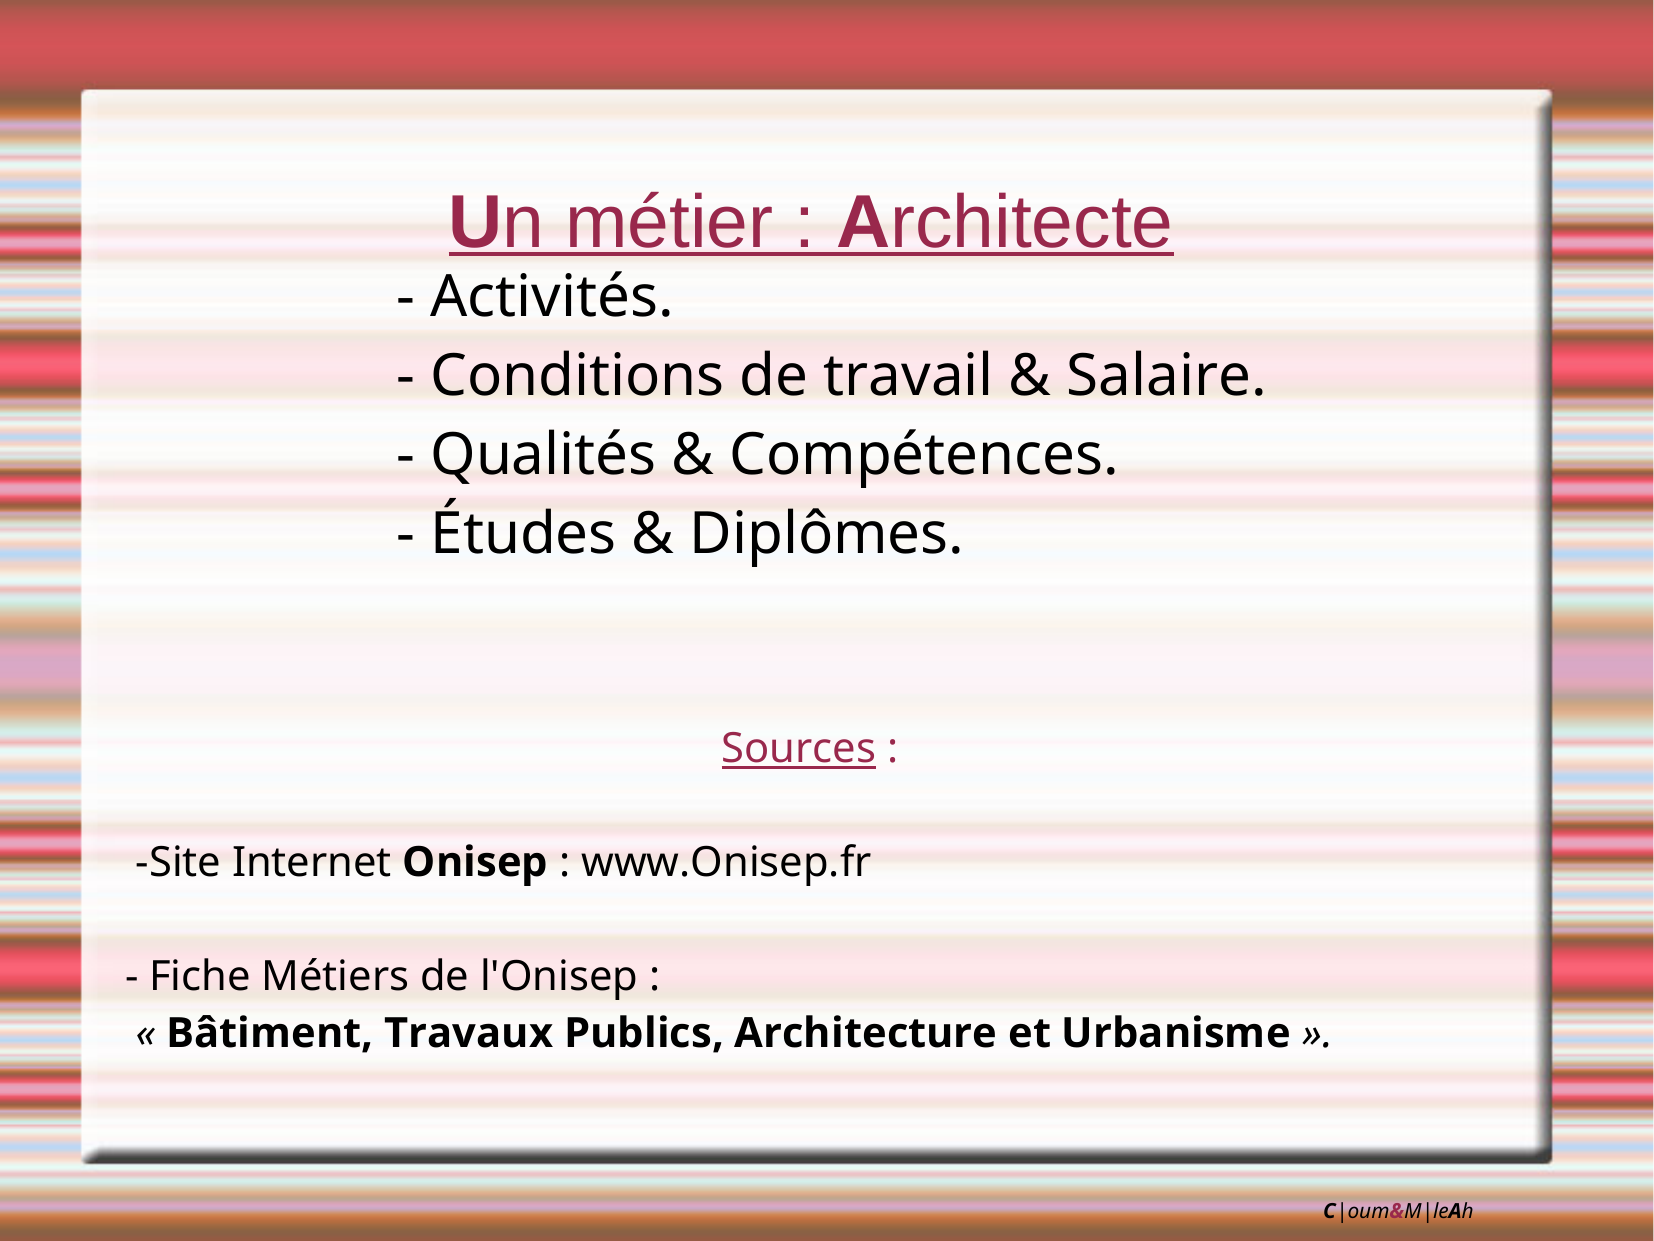

- Activités.
		- Conditions de travail & Salaire.
		- Qualités & Compétences.
		- Études & Diplômes.
Sources :
 -Site Internet Onisep : www.Onisep.fr
- Fiche Métiers de l'Onisep :
 « Bâtiment, Travaux Publics, Architecture et Urbanisme ».
C|oum&M|leAh
# Un métier : Architecte